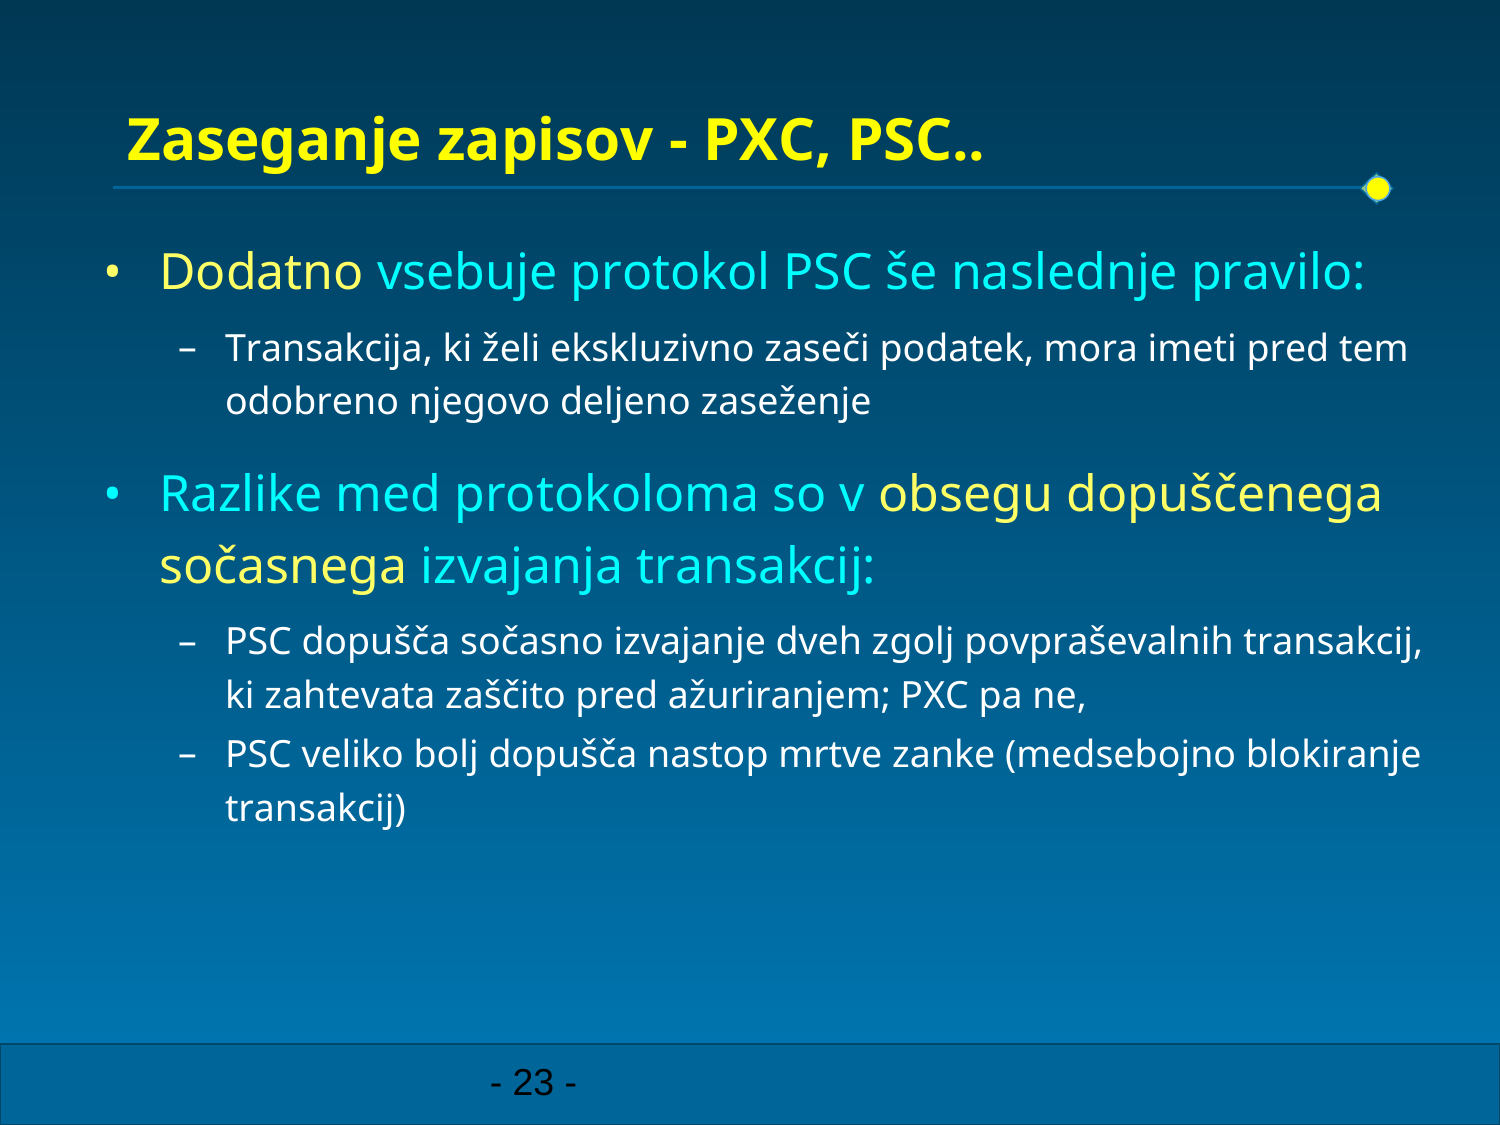

# Zaseganje zapisov - PXC, PSC..
Dodatno vsebuje protokol PSC še naslednje pravilo:
Transakcija, ki želi ekskluzivno zaseči podatek, mora imeti pred tem odobreno njegovo deljeno zaseženje
Razlike med protokoloma so v obsegu dopuščenega sočasnega izvajanja transakcij:
PSC dopušča sočasno izvajanje dveh zgolj povpraševalnih transakcij, ki zahtevata zaščito pred ažuriranjem; PXC pa ne,
PSC veliko bolj dopušča nastop mrtve zanke (medsebojno blokiranje transakcij)